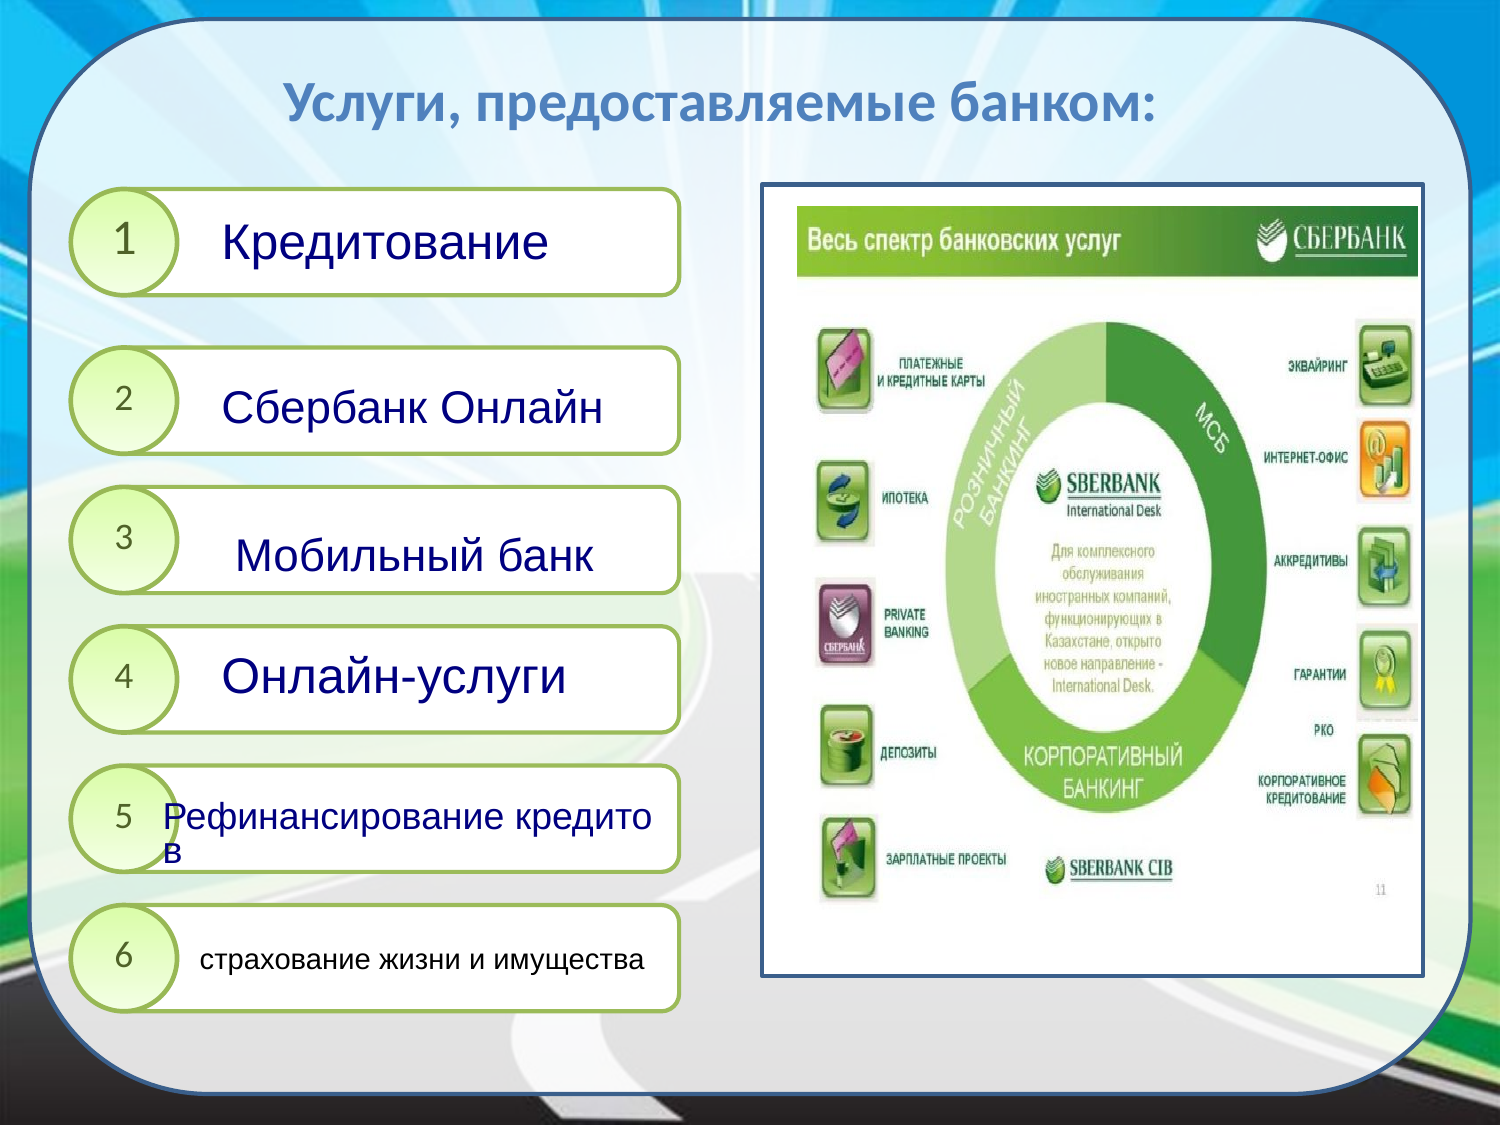

Услуги, предоставляемые банком:
1
Кредитование
2
Сбербанк Онлайн
3
Мобильный банк
4
Онлайн-услуги
5
Рефинансирование кредитов
6
страхование жизни и имущества